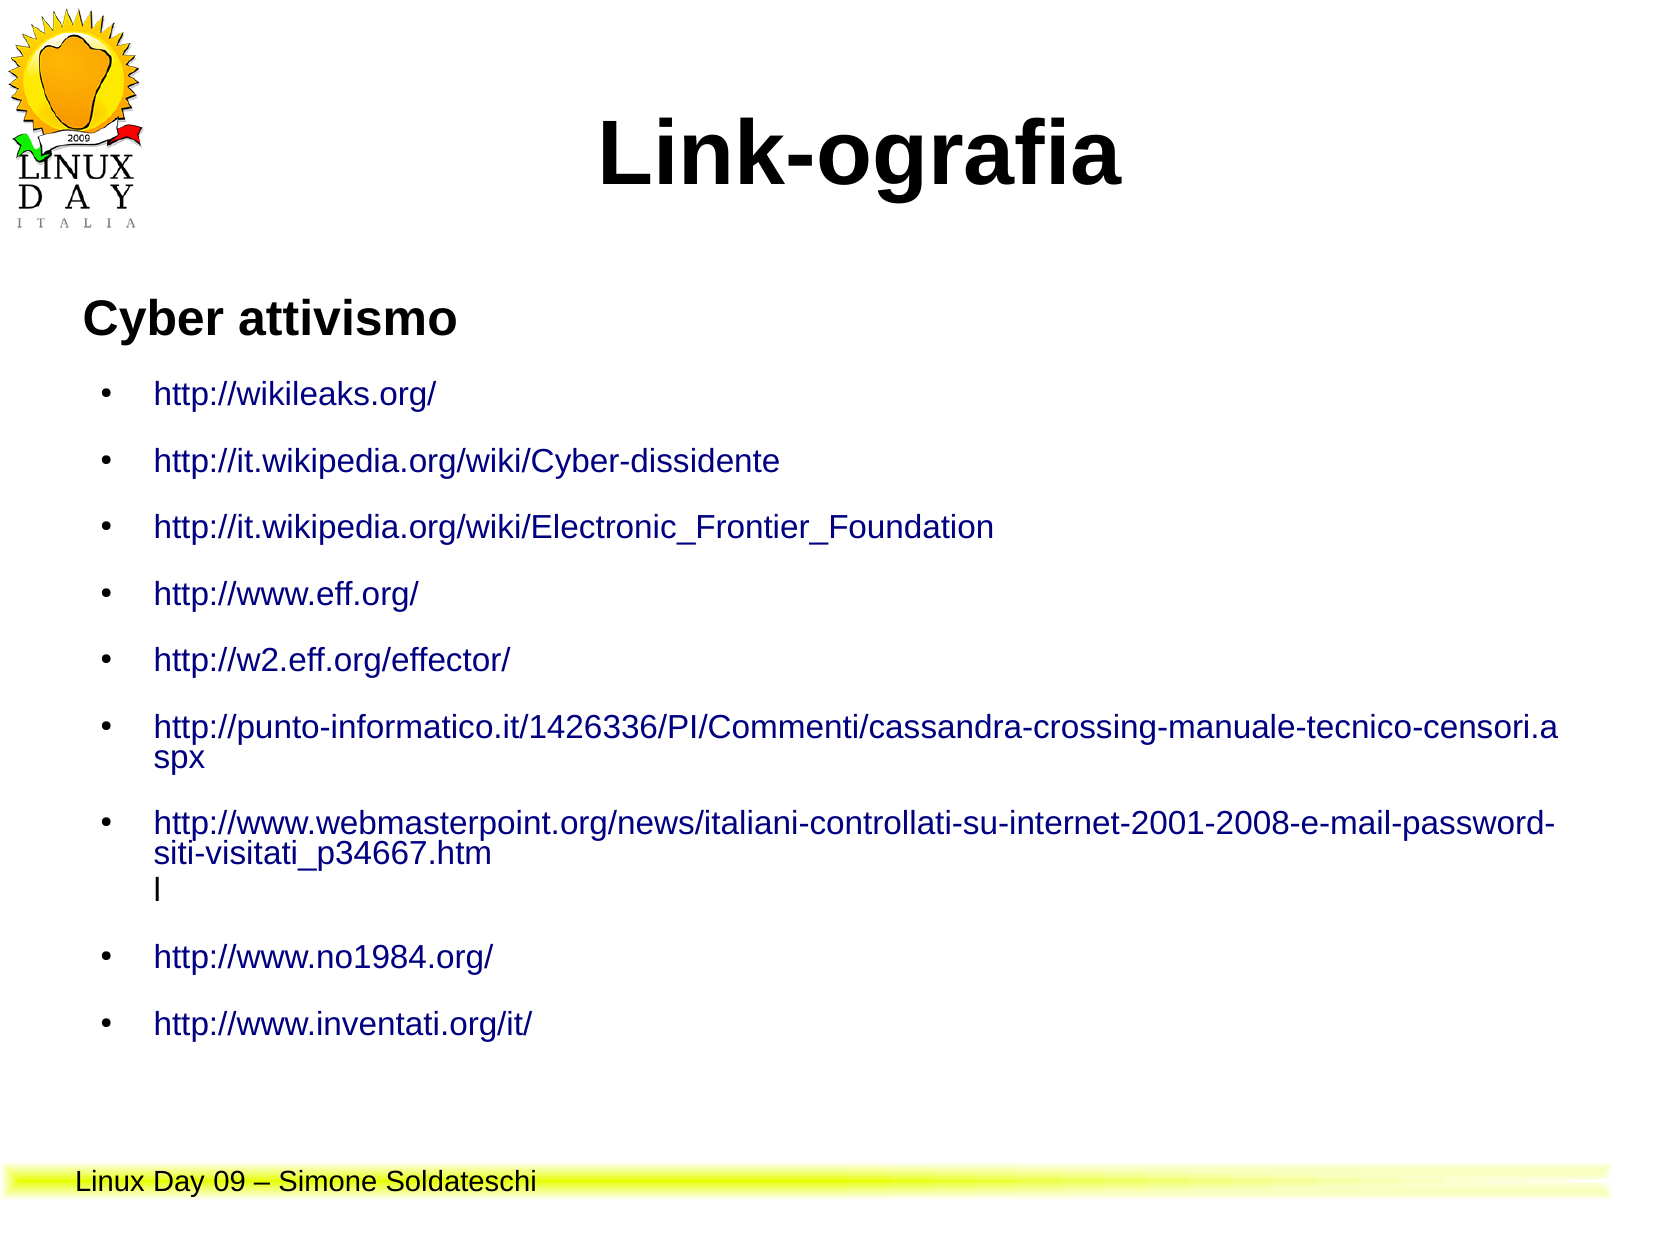

# Link-ografia
Cyber attivismo
http://wikileaks.org/
http://it.wikipedia.org/wiki/Cyber-dissidente
http://it.wikipedia.org/wiki/Electronic_Frontier_Foundation
http://www.eff.org/
http://w2.eff.org/effector/
http://punto-informatico.it/1426336/PI/Commenti/cassandra-crossing-manuale-tecnico-censori.aspx
http://www.webmasterpoint.org/news/italiani-controllati-su-internet-2001-2008-e-mail-password-siti-visitati_p34667.html
http://www.no1984.org/
http://www.inventati.org/it/